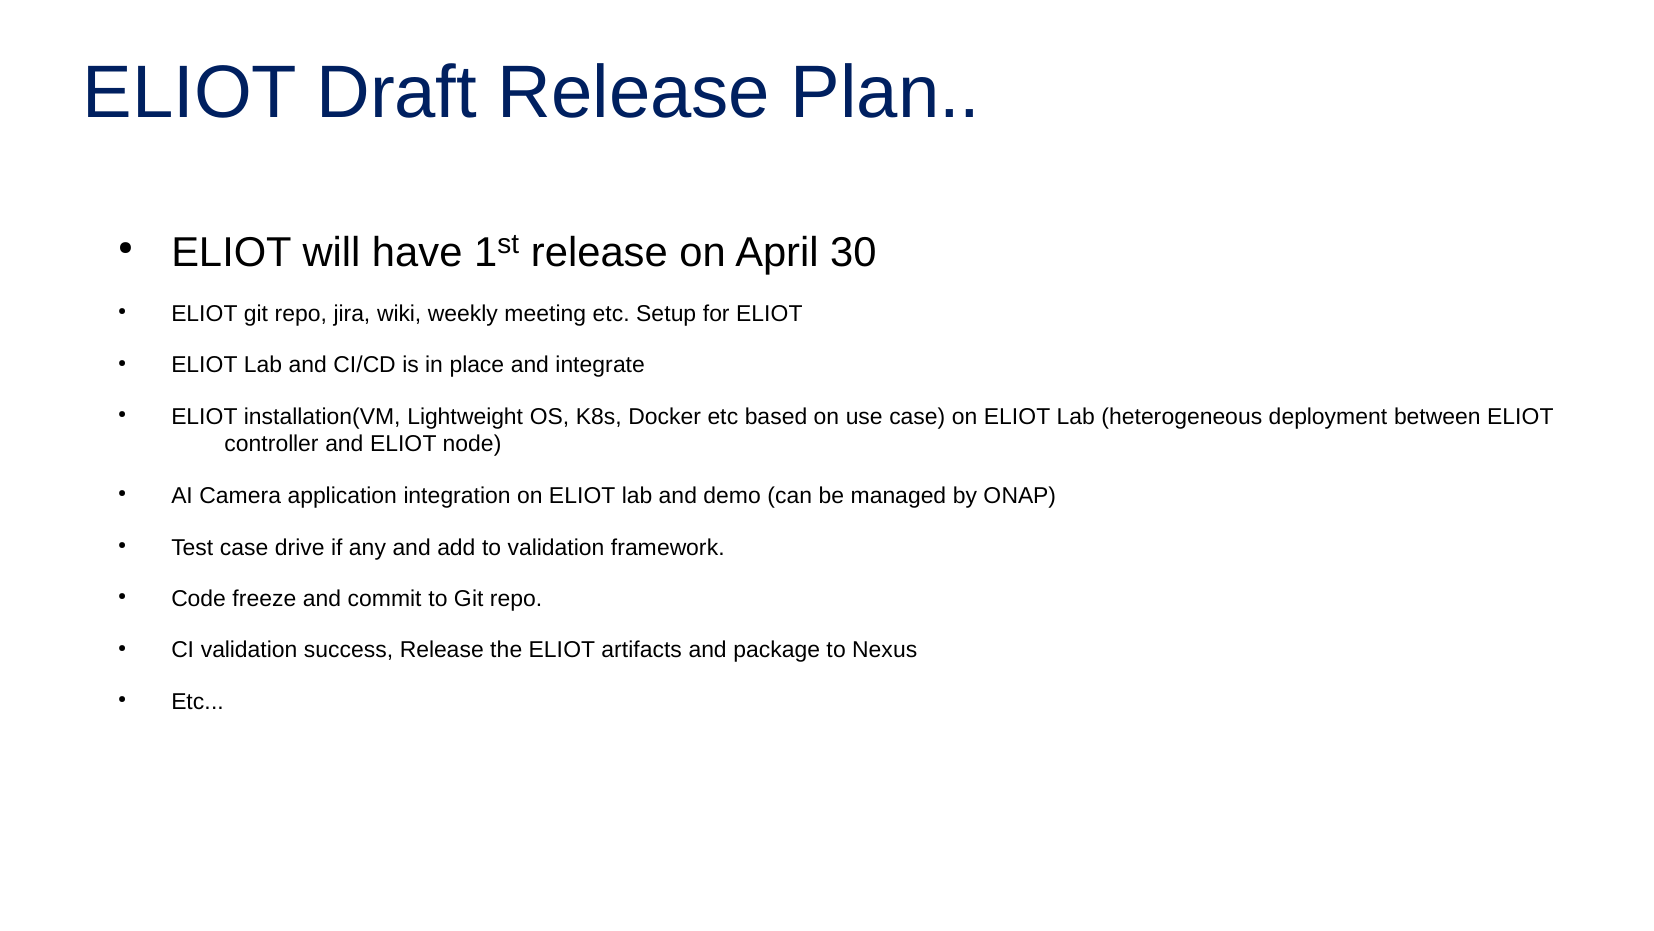

# ELIOT Draft Release Plan..To be updated
ELIOT will have 1st release on April 30
ELIOT git repo, jira, wiki, weekly meeting etc. Setup for ELIOT
ELIOT Lab and CI/CD is in place and integrate
ELIOT installation(VM, Lightweight OS, K8s, Docker etc based on use case) on ELIOT Lab (heterogeneous deployment between ELIOT controller and ELIOT node)
AI Camera application integration on ELIOT lab and demo (can be managed by ONAP)
Test case drive if any and add to validation framework.
Code freeze and commit to Git repo.
CI validation success, Release the ELIOT artifacts and package to Nexus
Etc...